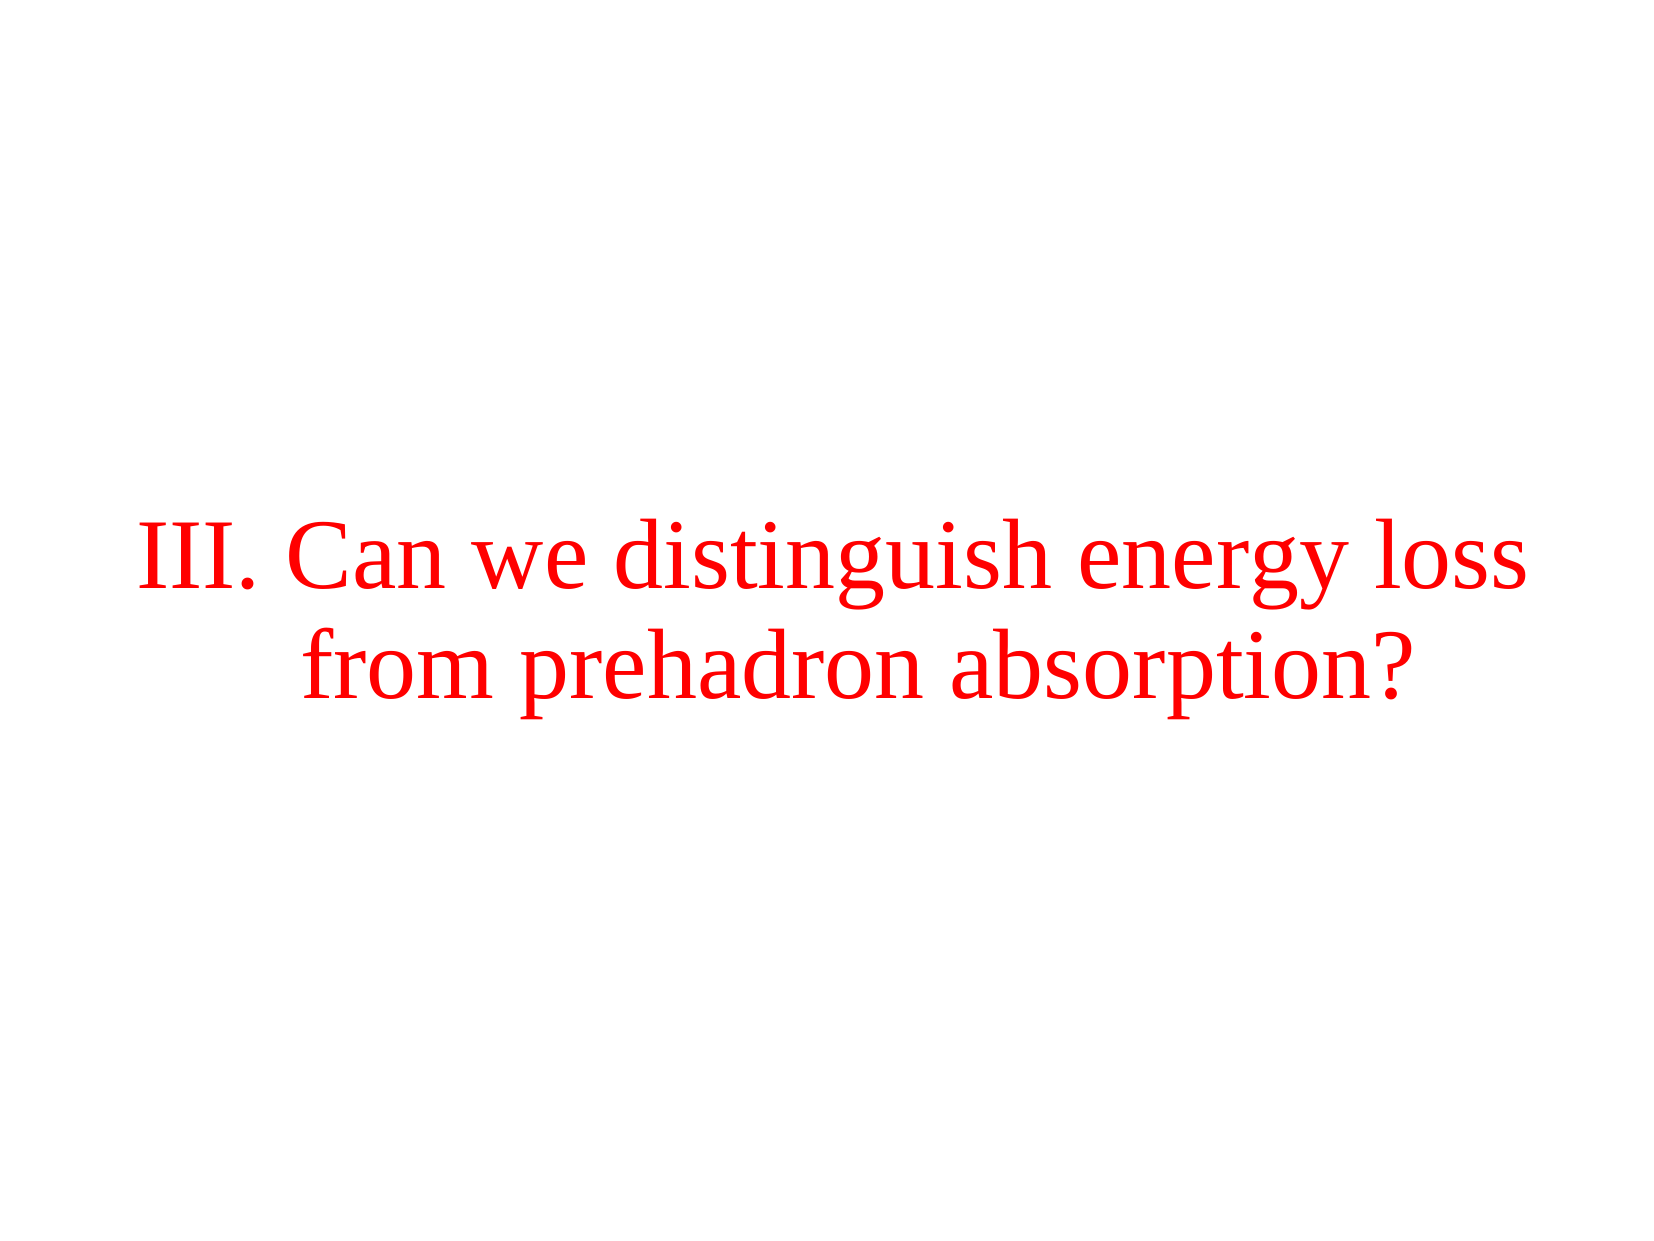

III. Can we distinguish energy loss
 from prehadron absorption?